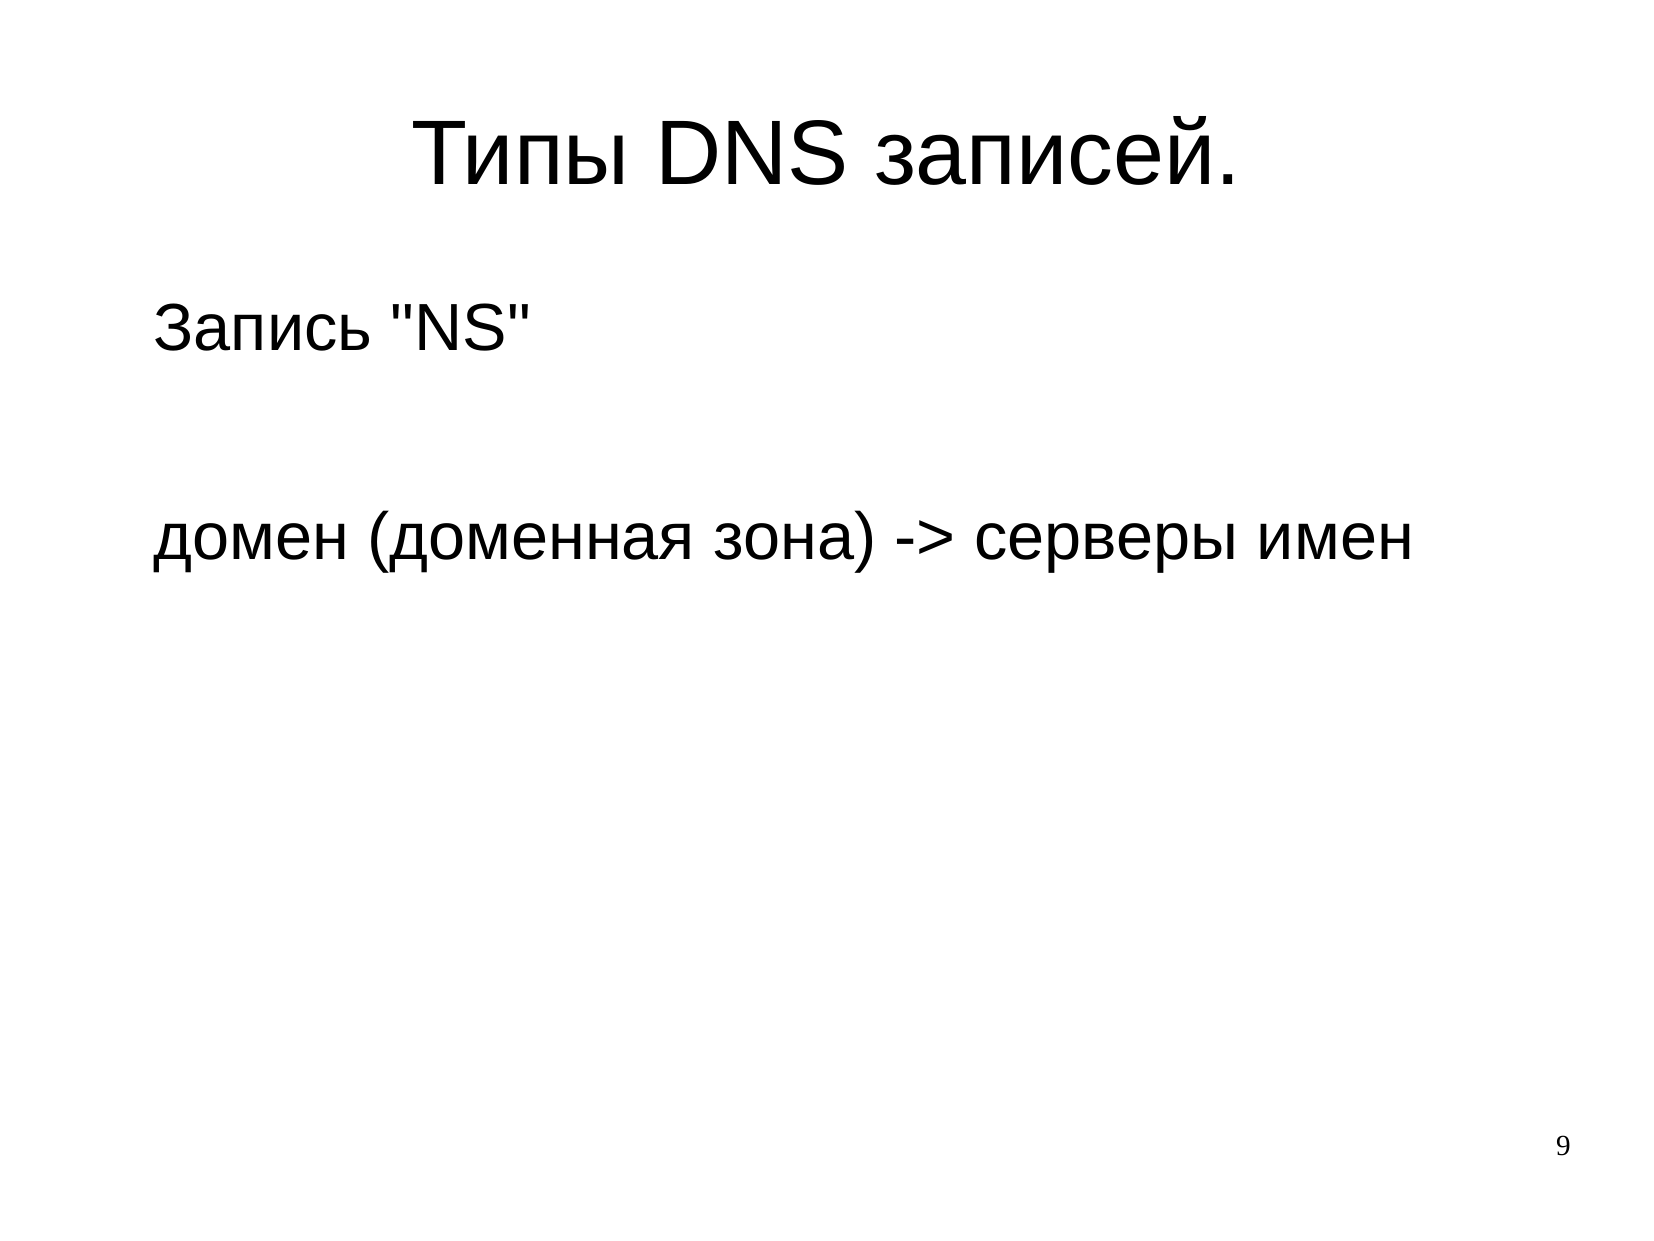

# Типы DNS записей.
Запись "NS"
домен (доменная зона) -> серверы имен
9